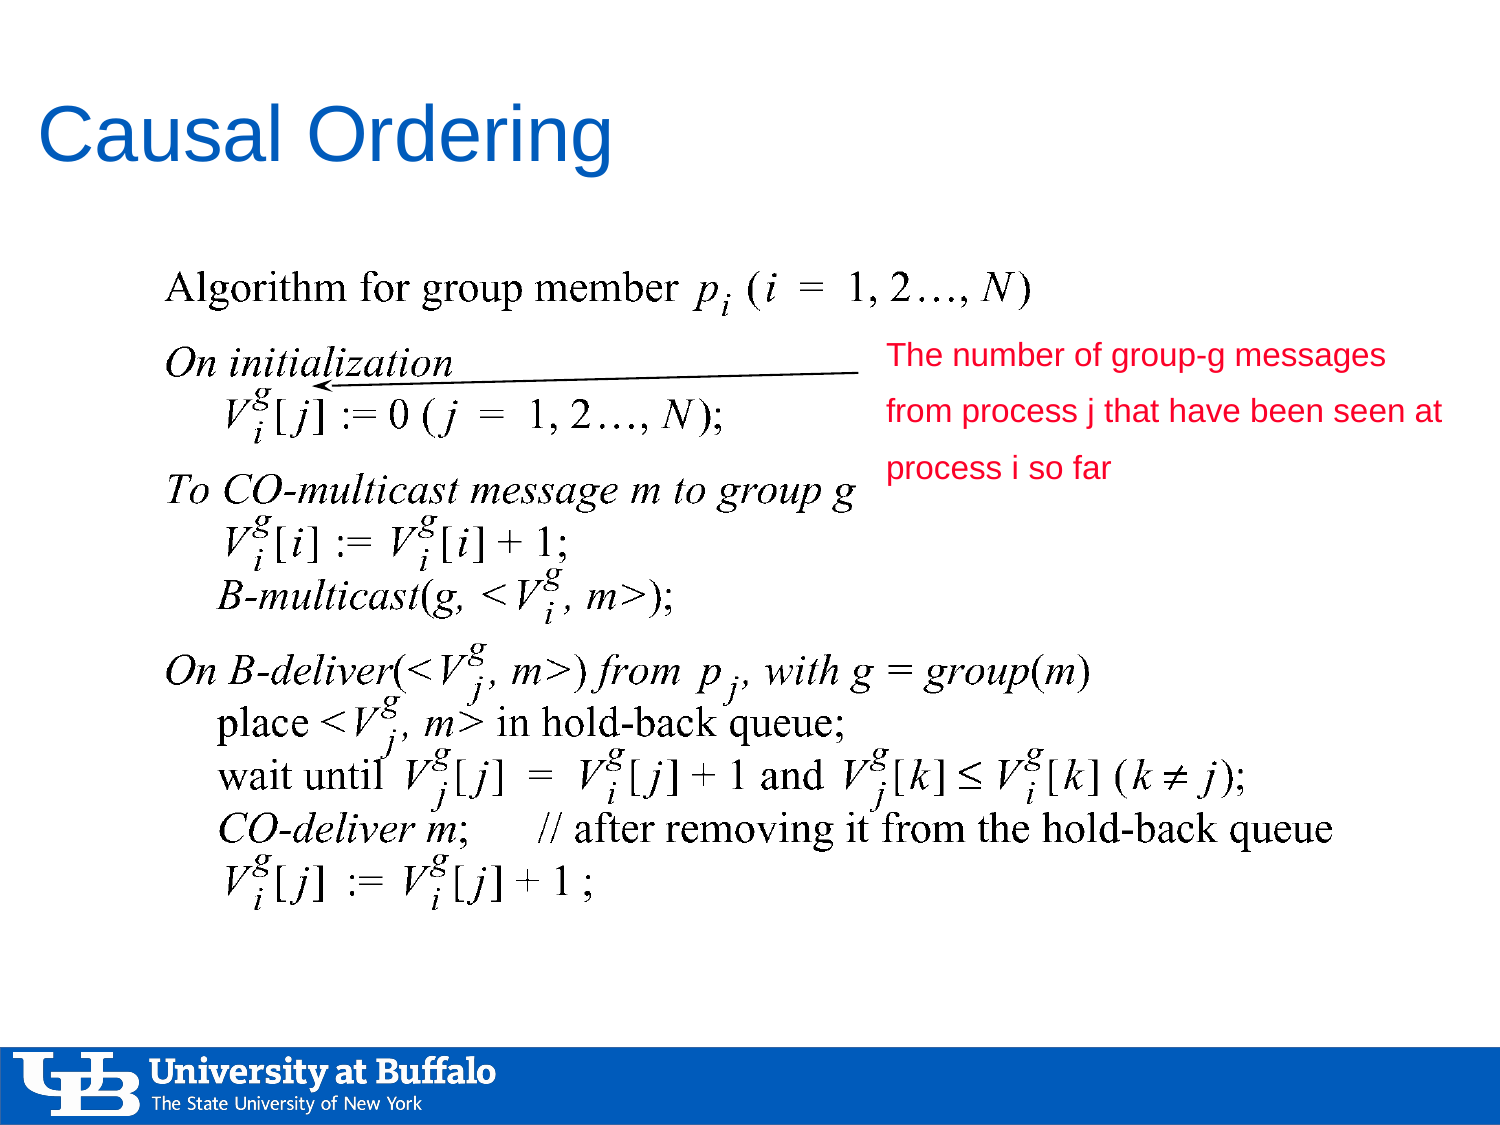

# Causal Ordering
The number of group-g messages
from process j that have been seen at
process i so far